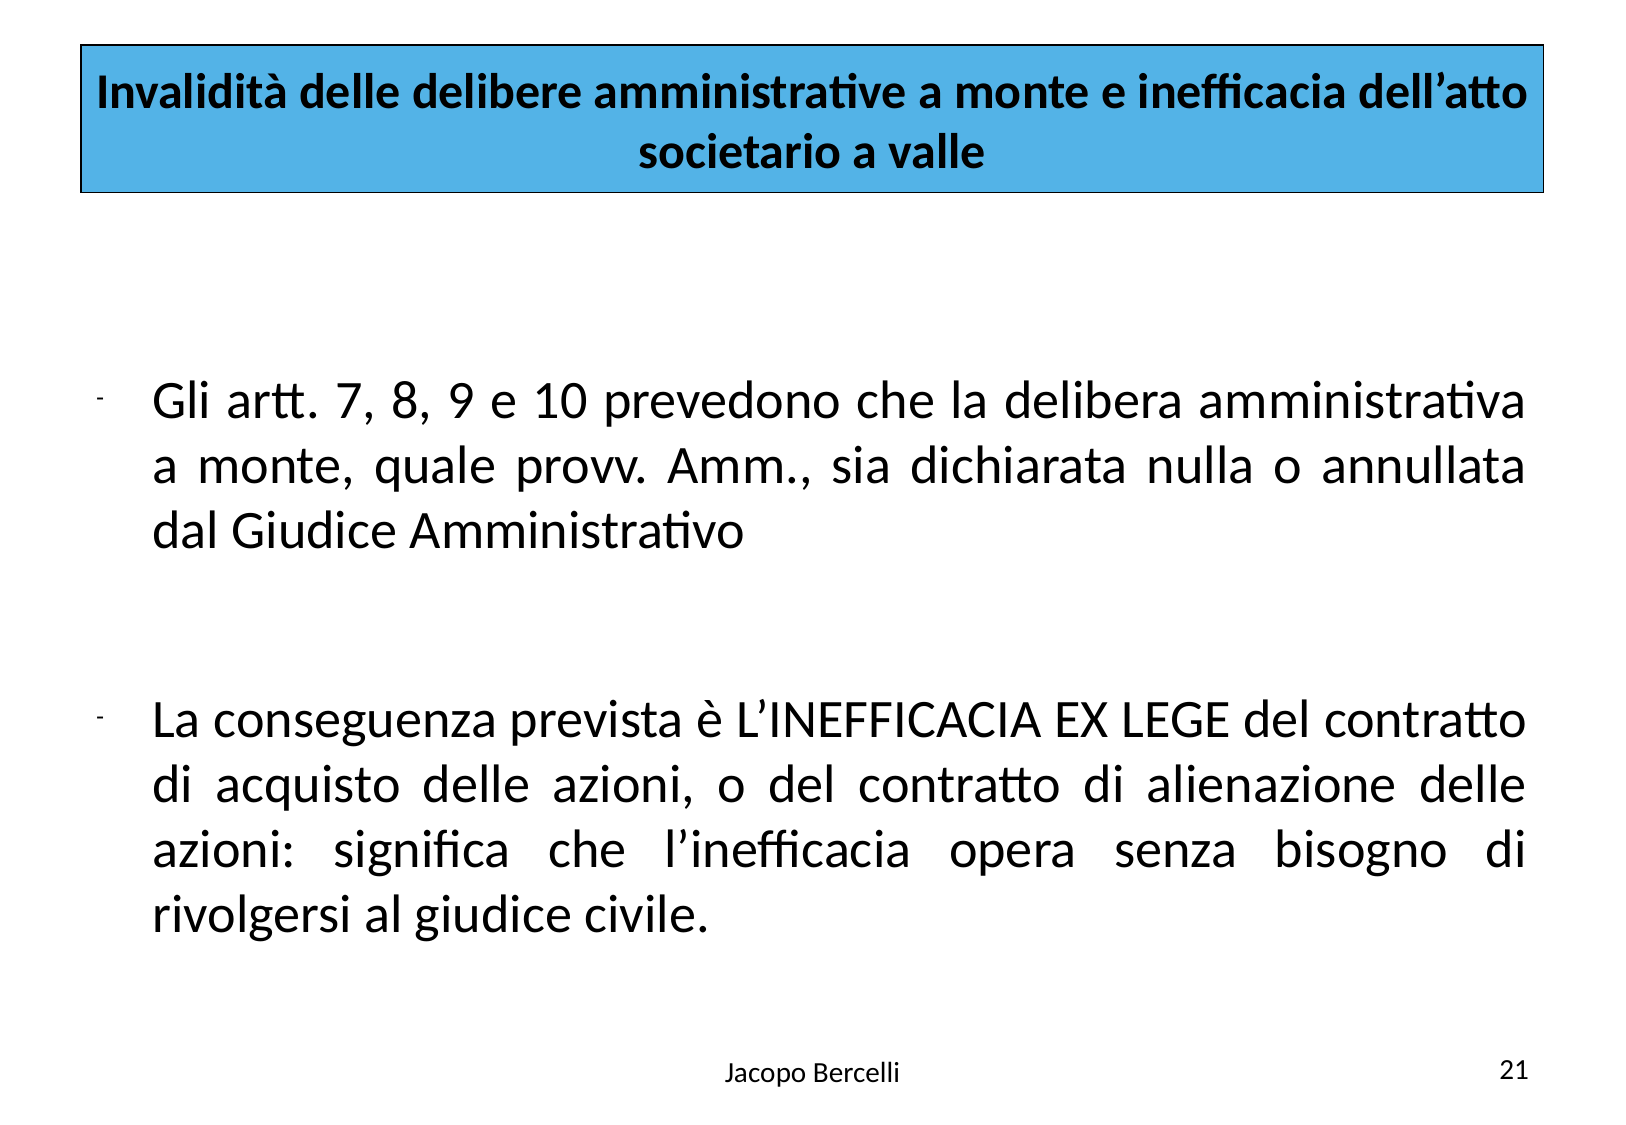

# Invalidità delle delibere amministrative a monte e inefficacia dell’atto societario a valle
Gli artt. 7, 8, 9 e 10 prevedono che la delibera amministrativa a monte, quale provv. Amm., sia dichiarata nulla o annullata dal Giudice Amministrativo
La conseguenza prevista è L’INEFFICACIA EX LEGE del contratto di acquisto delle azioni, o del contratto di alienazione delle azioni: significa che l’inefficacia opera senza bisogno di rivolgersi al giudice civile.
Jacopo Bercelli